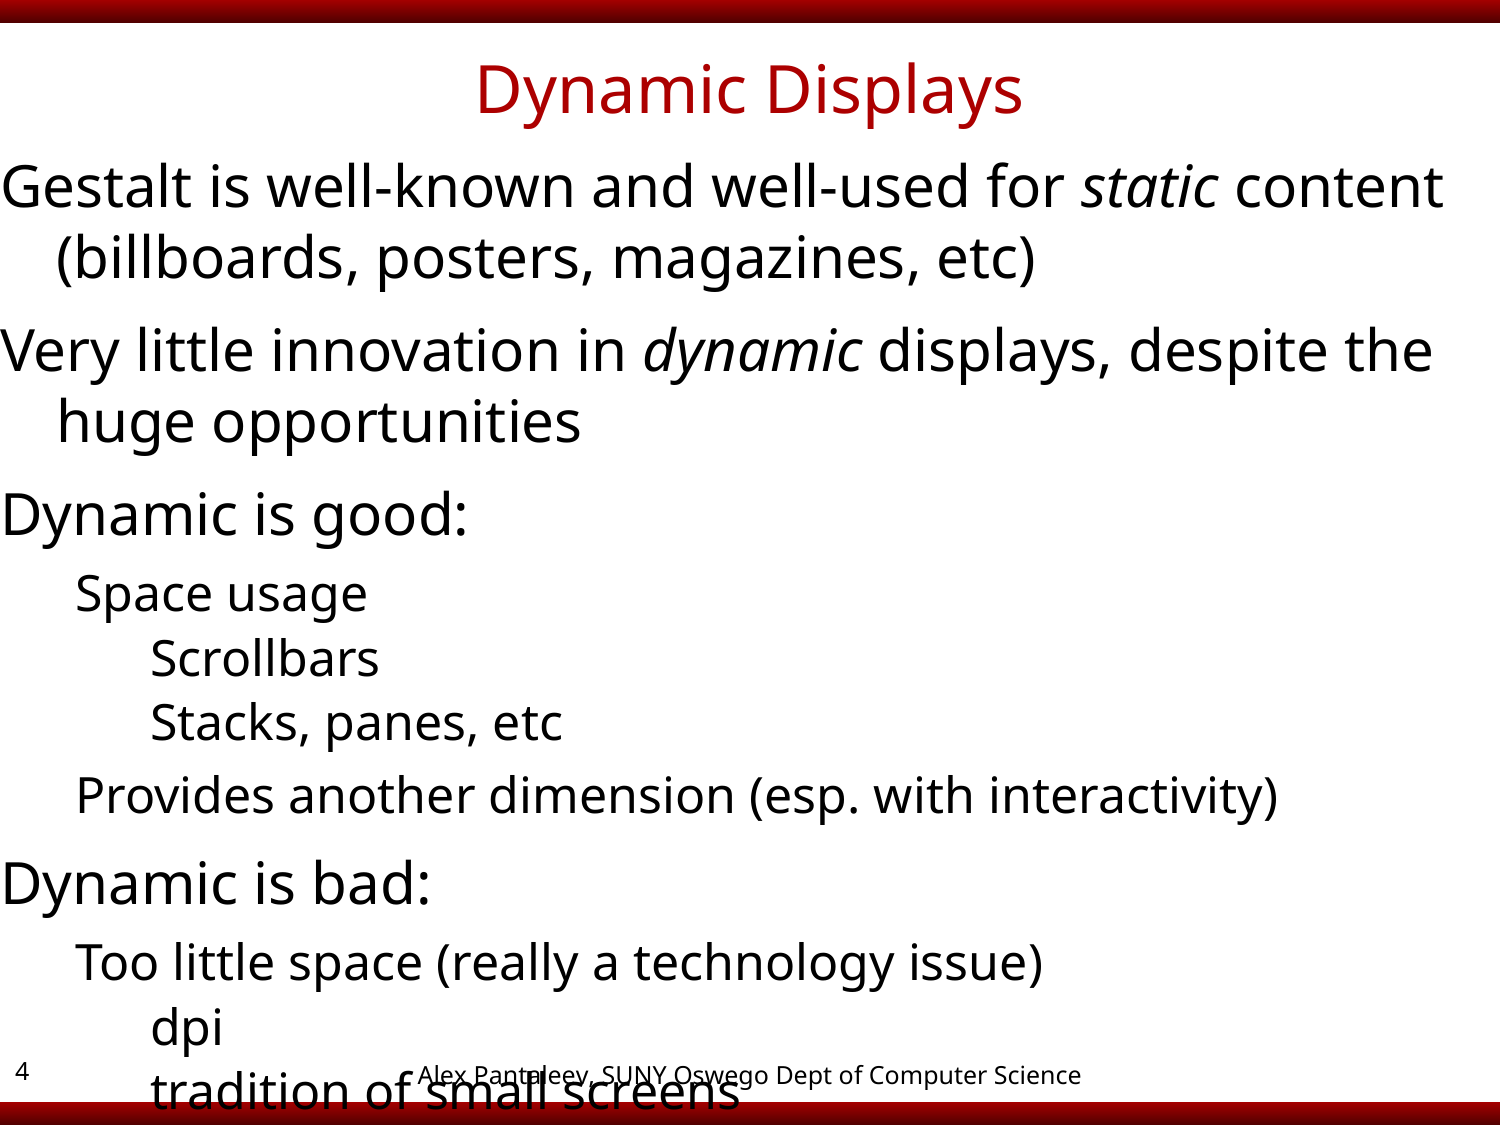

# Dynamic Displays
Gestalt is well-known and well-used for static content (billboards, posters, magazines, etc)
Very little innovation in dynamic displays, despite the huge opportunities
Dynamic is good:
Space usage
Scrollbars
Stacks, panes, etc
Provides another dimension (esp. with interactivity)
Dynamic is bad:
Too little space (really a technology issue)
dpi
tradition of small screens
overused in a bad way (flashing red “CLICK ME” ads)
4